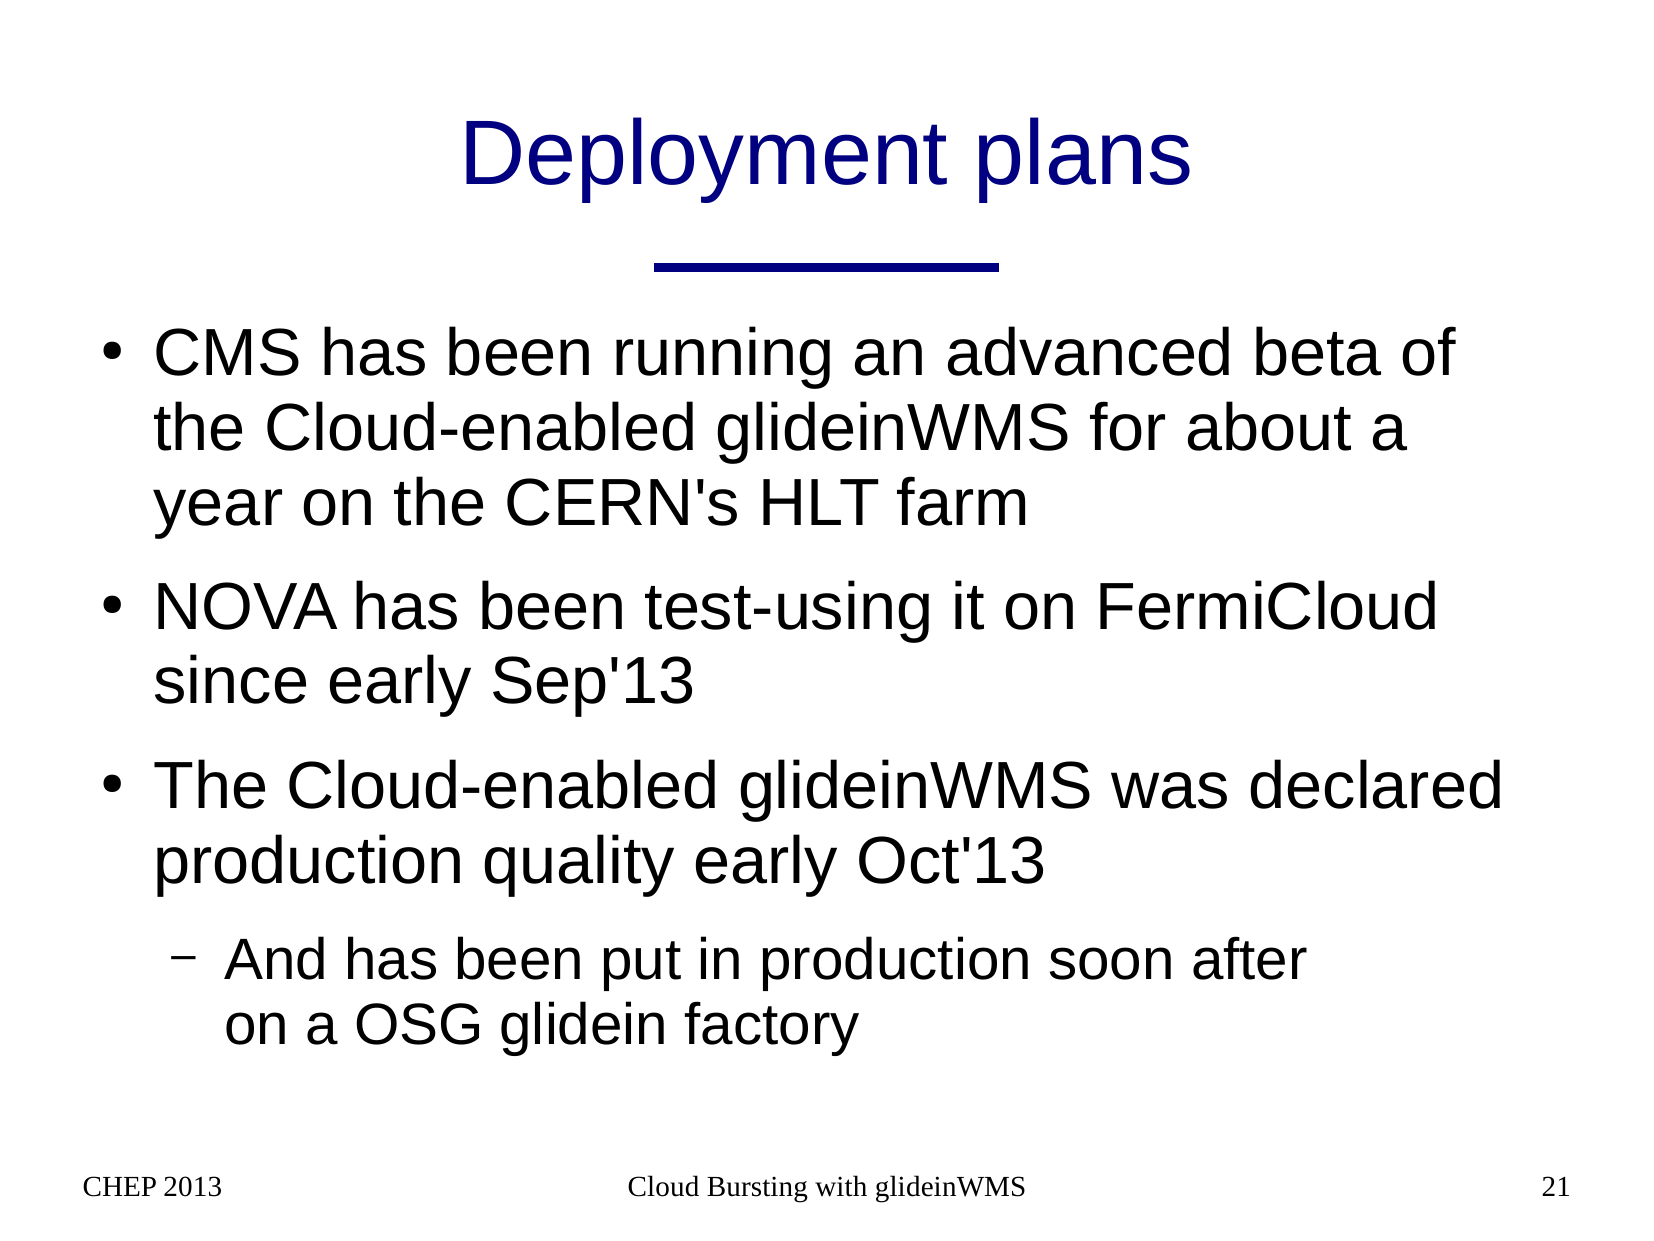

# Deployment plans
CMS has been running an advanced beta of the Cloud-enabled glideinWMS for about a year on the CERN's HLT farm
NOVA has been test-using it on FermiCloud since early Sep'13
The Cloud-enabled glideinWMS was declared production quality early Oct'13
And has been put in production soon after
on a OSG glidein factory
CHEP 2013
Cloud Bursting with glideinWMS
21